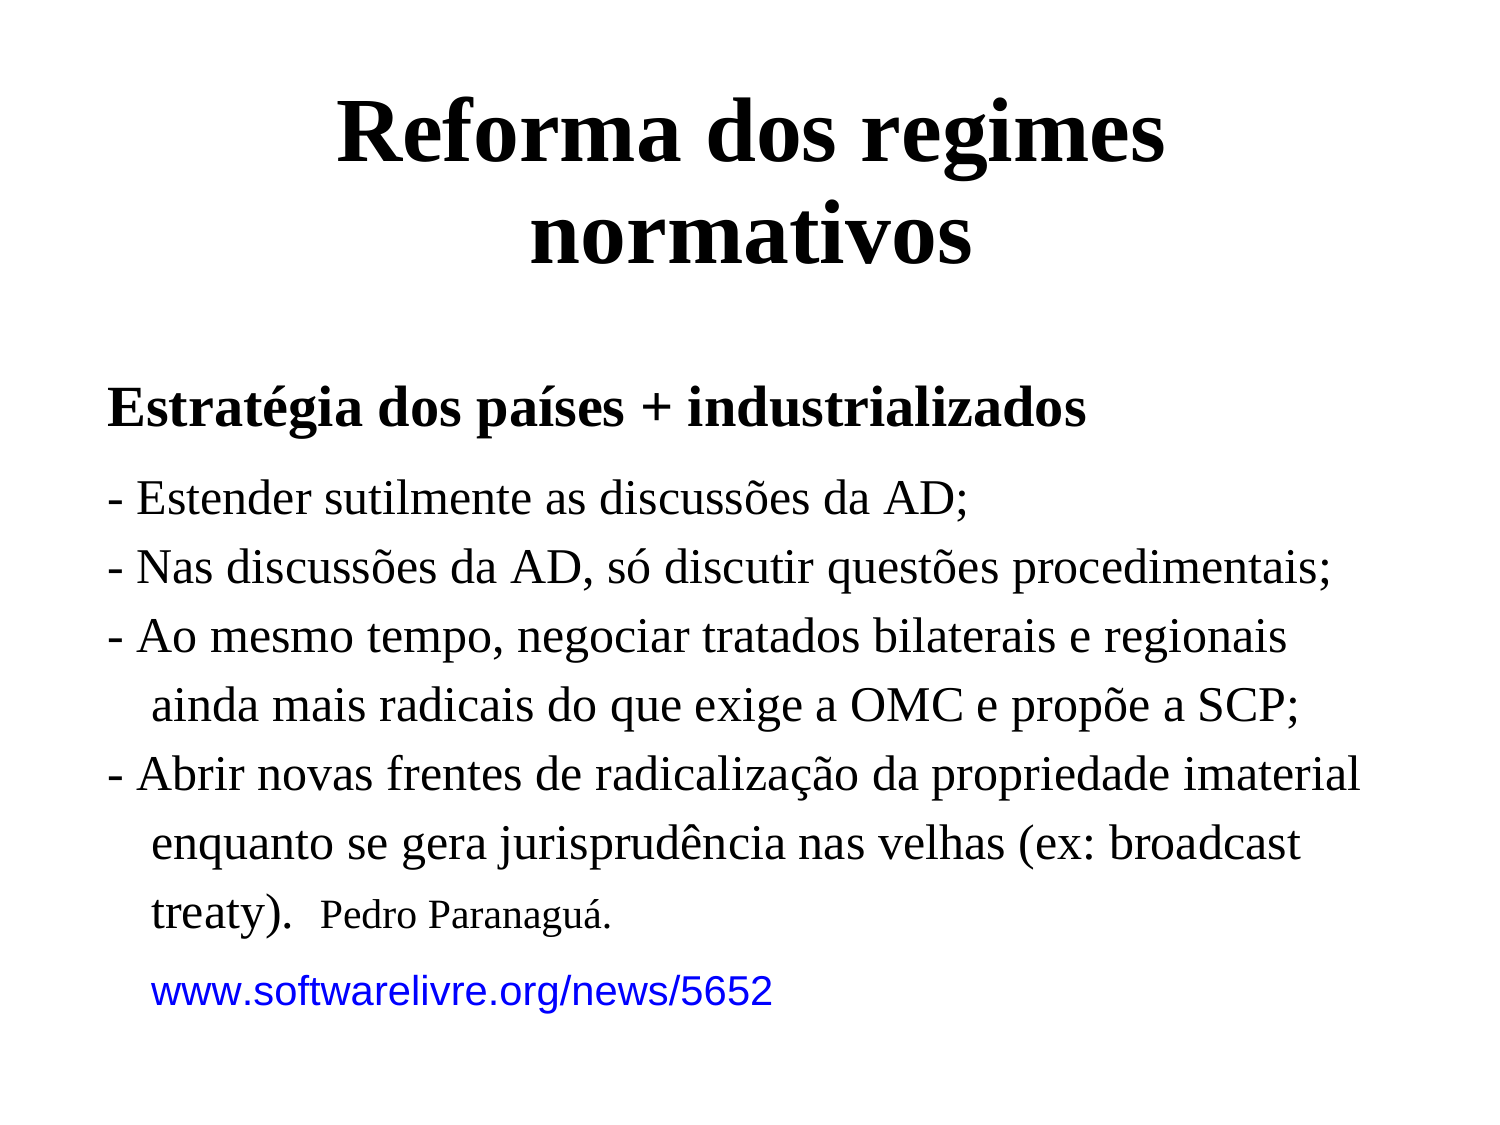

# Reforma dos regimes normativos
Estratégia dos países + industrializados
- Estender sutilmente as discussões da AD;
- Nas discussões da AD, só discutir questões procedimentais;
- Ao mesmo tempo, negociar tratados bilaterais e regionais ainda mais radicais do que exige a OMC e propõe a SCP;
- Abrir novas frentes de radicalização da propriedade imaterial enquanto se gera jurisprudência nas velhas (ex: broadcast treaty). Pedro Paranaguá.
	www.softwarelivre.org/news/5652